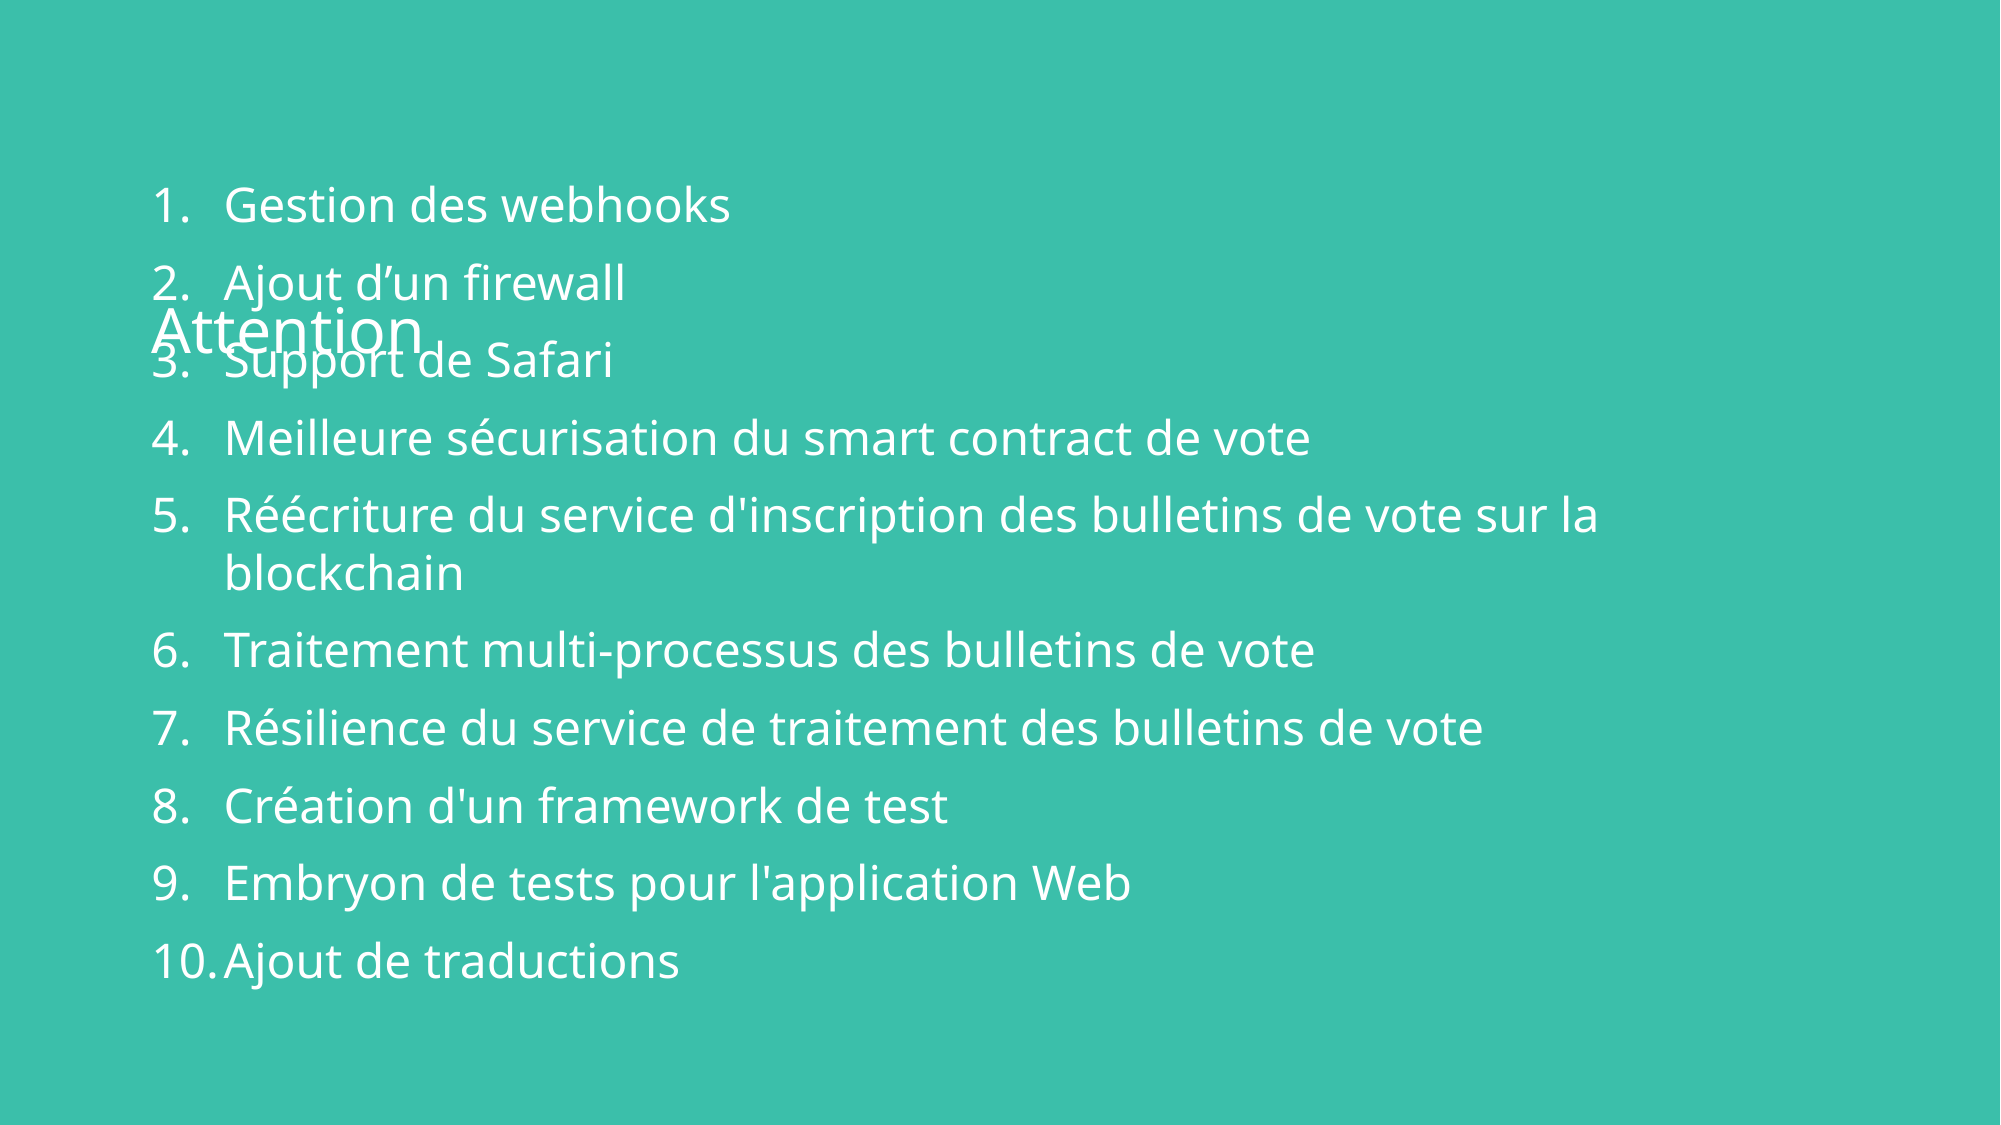

Gestion des webhooks
Ajout d’un firewall
Support de Safari
Meilleure sécurisation du smart contract de vote
Réécriture du service d'inscription des bulletins de vote sur la blockchain
Traitement multi-processus des bulletins de vote
Résilience du service de traitement des bulletins de vote
Création d'un framework de test
Embryon de tests pour l'application Web
Ajout de traductions
# Attention